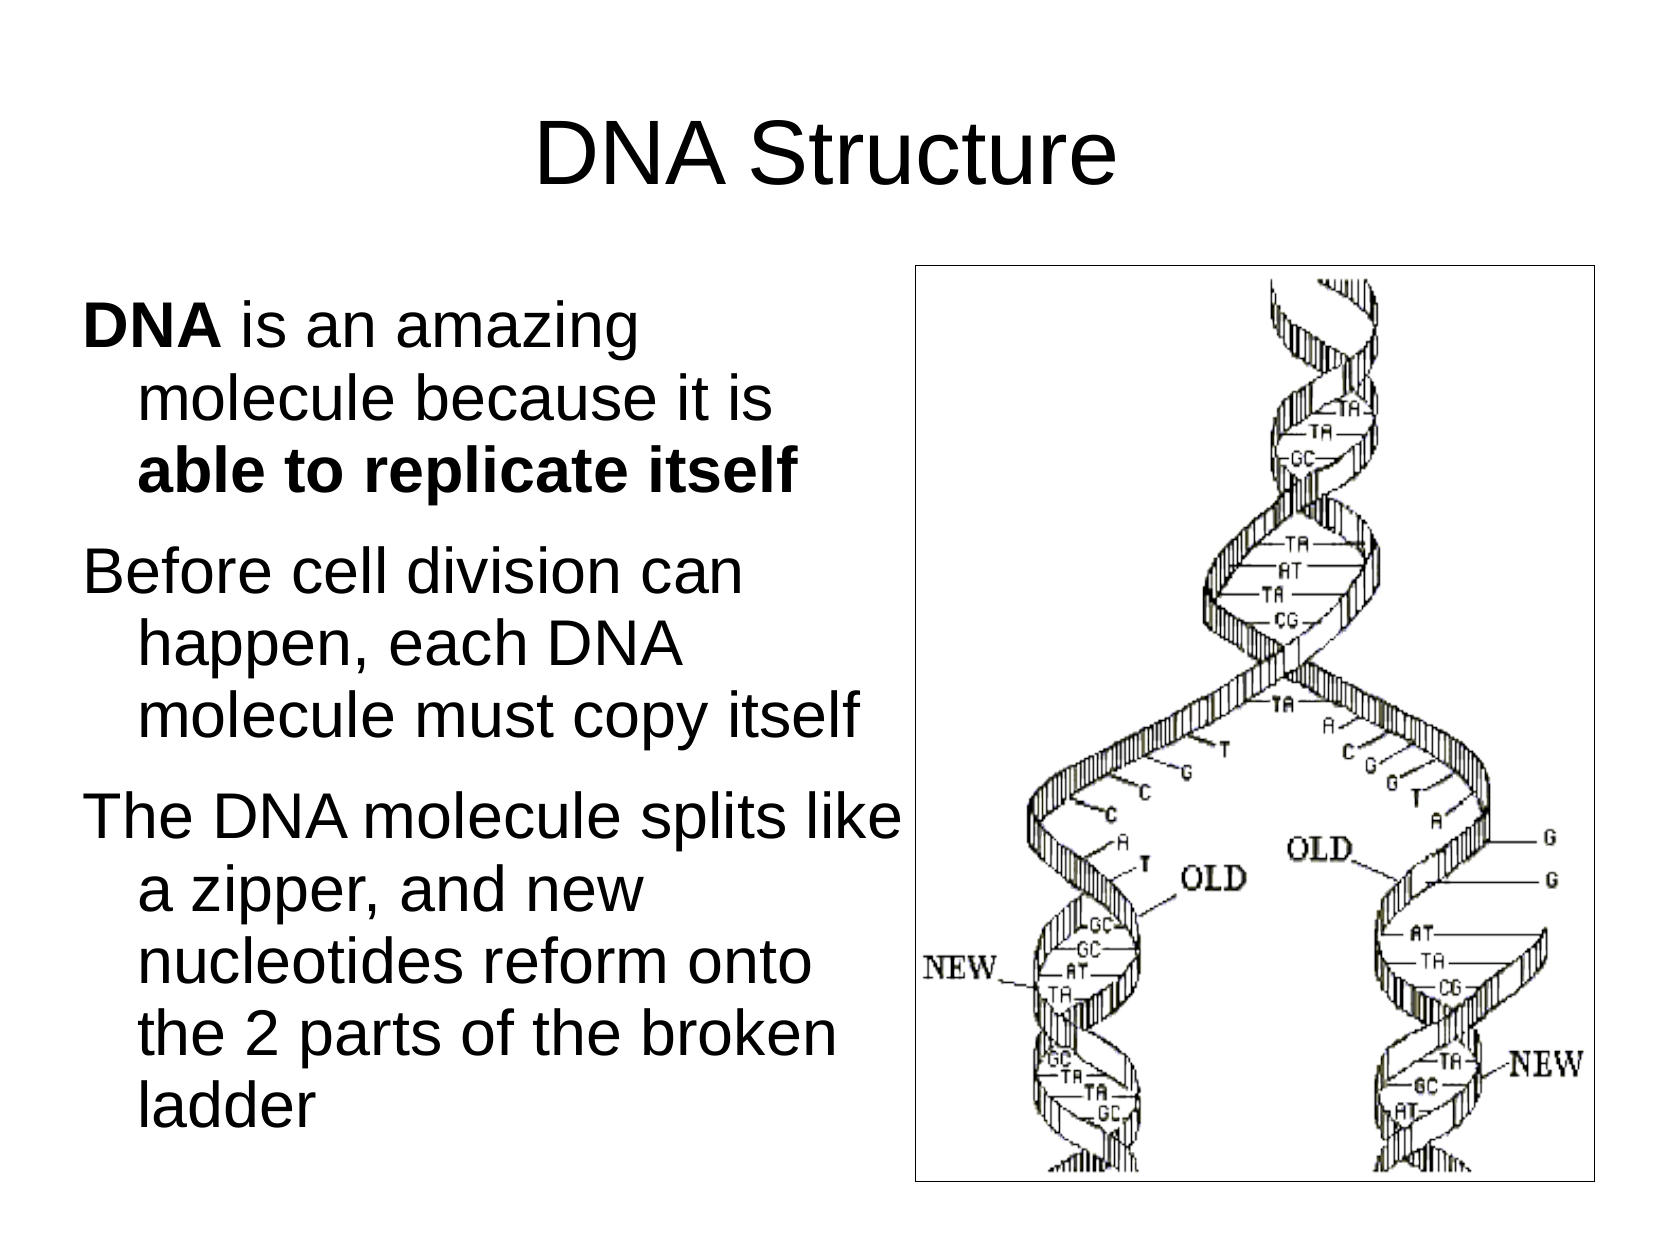

# DNA Structure
DNA is an amazing molecule because it is able to replicate itself
Before cell division can happen, each DNA molecule must copy itself
The DNA molecule splits like a zipper, and new nucleotides reform onto the 2 parts of the broken ladder